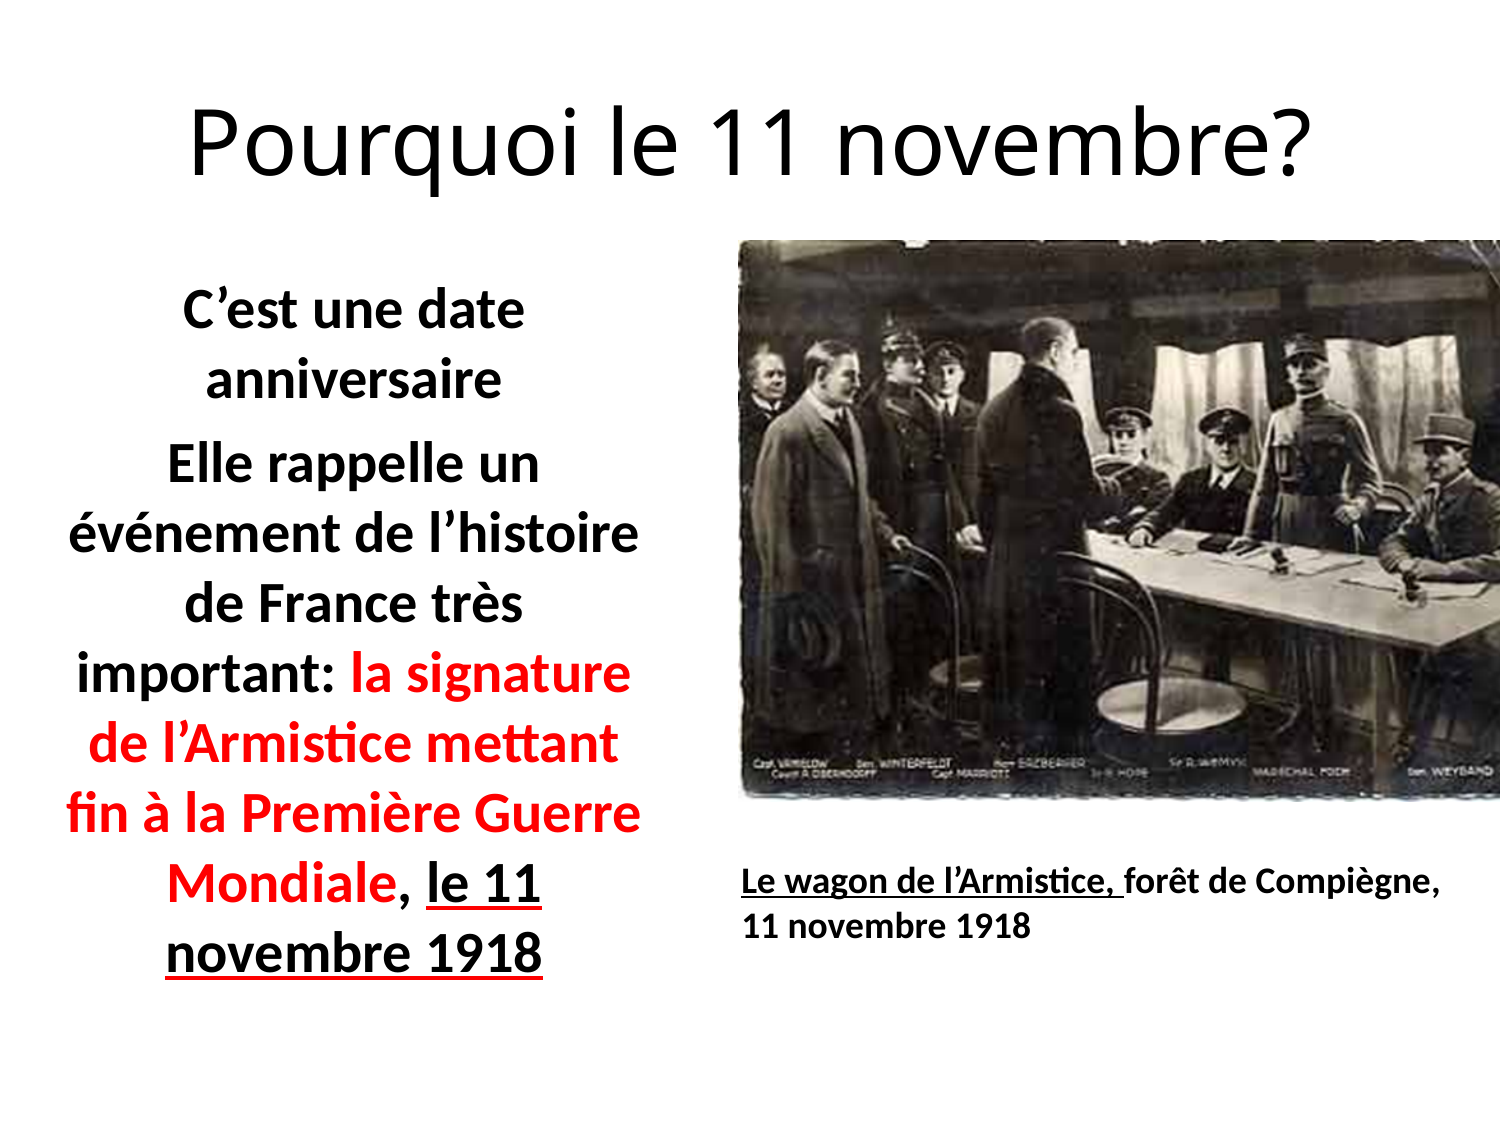

# Pourquoi le 11 novembre?
C’est une date anniversaire
Elle rappelle un événement de l’histoire de France très important: la signature de l’Armistice mettant fin à la Première Guerre Mondiale, le 11 novembre 1918
Le wagon de l’Armistice, forêt de Compiègne, 11 novembre 1918